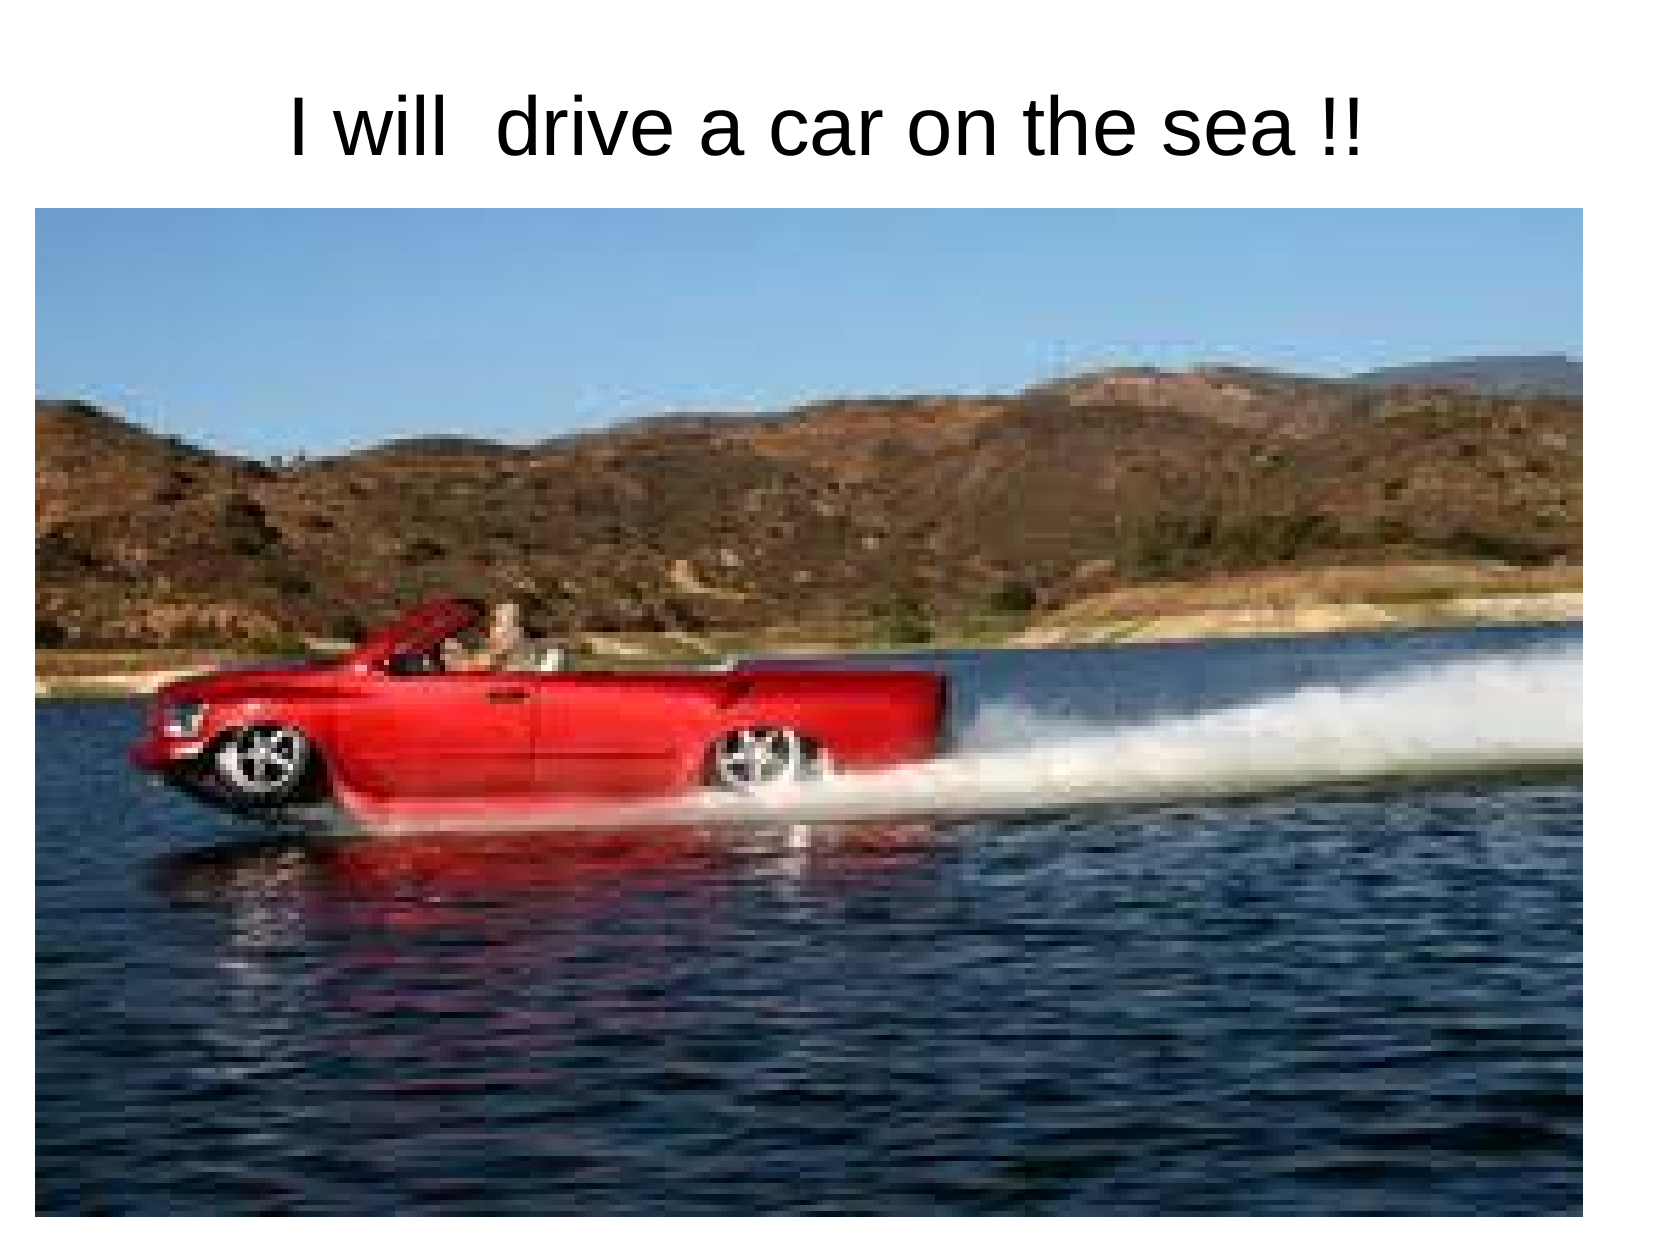

# I will drive a car on the sea !!